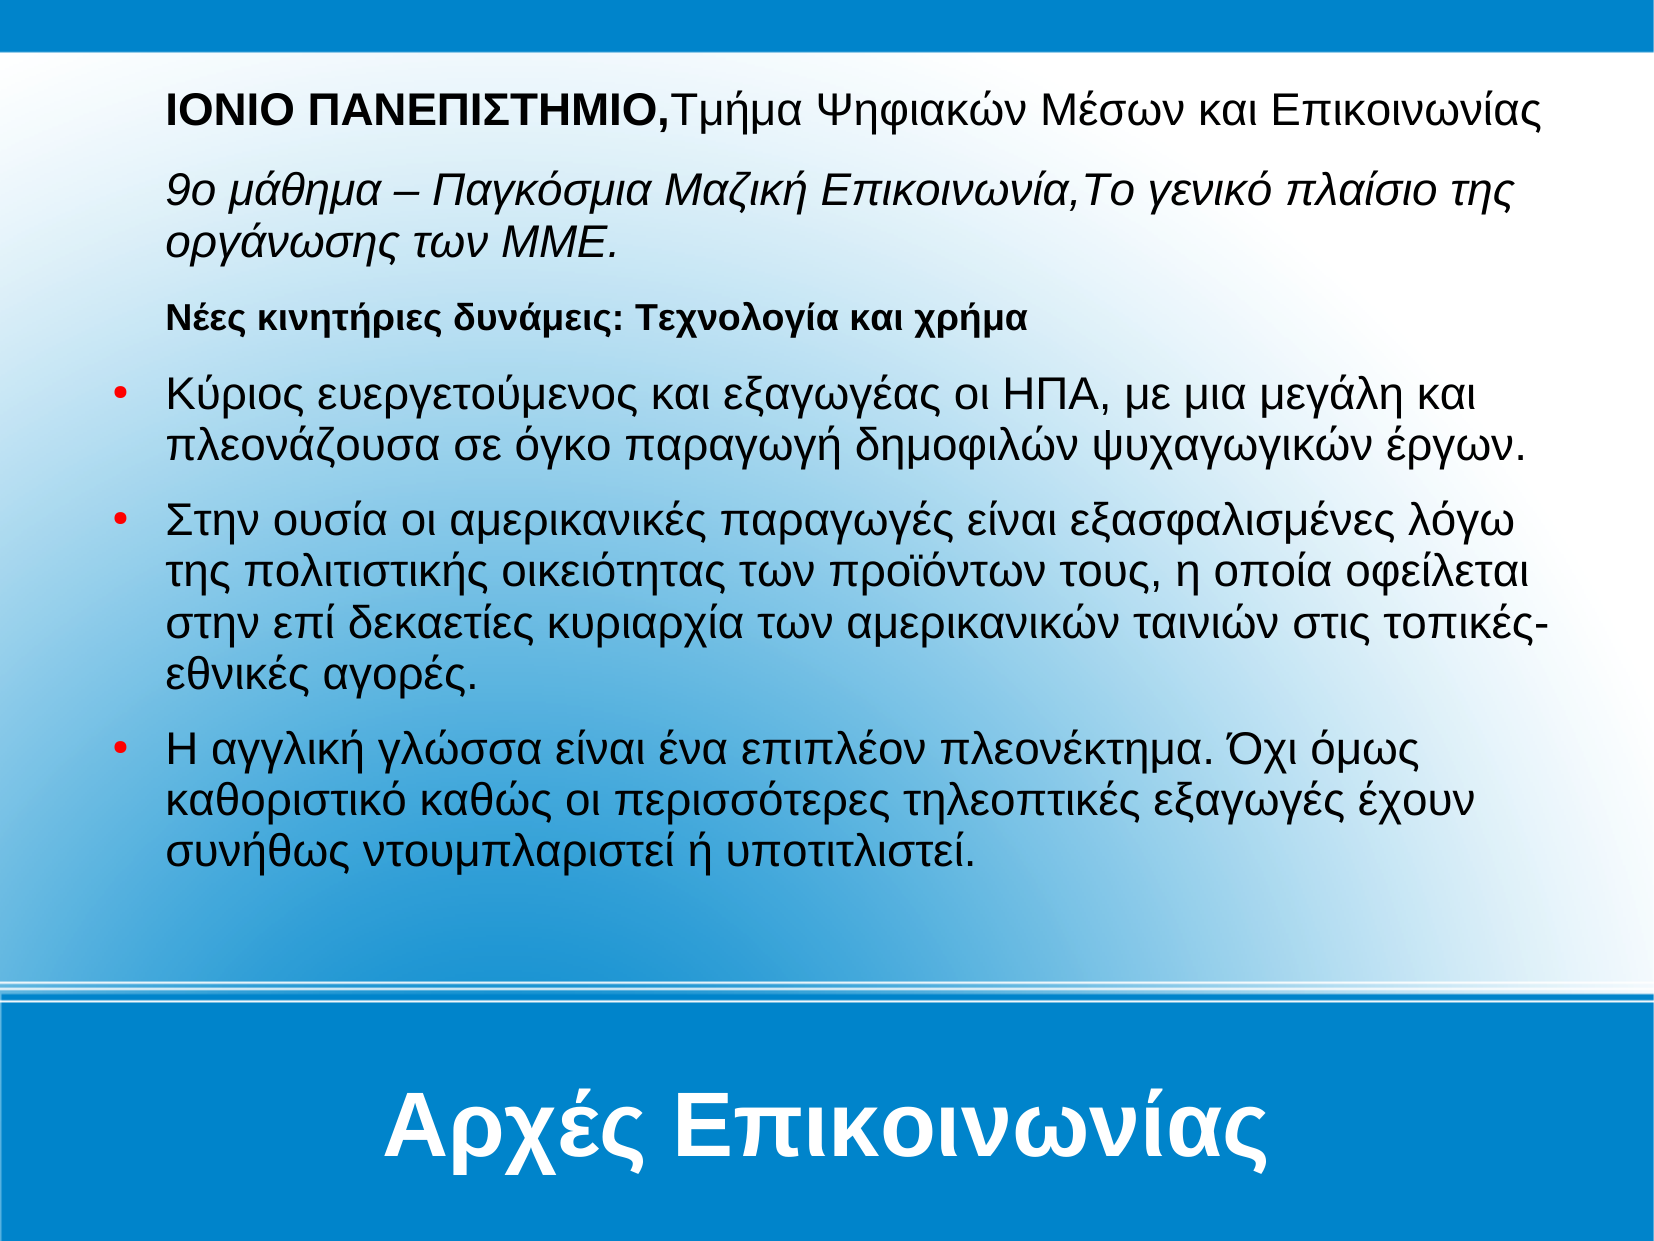

ΙΟΝΙΟ ΠΑΝΕΠΙΣΤΗΜΙΟ,Τμήμα Ψηφιακών Μέσων και Επικοινωνίας
9ο μάθημα – Παγκόσμια Μαζική Επικοινωνία,Το γενικό πλαίσιο της οργάνωσης των ΜΜΕ.
Νέες κινητήριες δυνάμεις: Τεχνολογία και χρήμα
Κύριος ευεργετούμενος και εξαγωγέας οι ΗΠΑ, με μια μεγάλη και πλεονάζουσα σε όγκο παραγωγή δημοφιλών ψυχαγωγικών έργων.
Στην ουσία οι αμερικανικές παραγωγές είναι εξασφαλισμένες λόγω της πολιτιστικής οικειότητας των προϊόντων τους, η οποία οφείλεται στην επί δεκαετίες κυριαρχία των αμερικανικών ταινιών στις τοπικές-εθνικές αγορές.
Η αγγλική γλώσσα είναι ένα επιπλέον πλεονέκτημα. Όχι όμως καθοριστικό καθώς οι περισσότερες τηλεοπτικές εξαγωγές έχουν συνήθως ντουμπλαριστεί ή υποτιτλιστεί.
# Αρχές Επικοινωνίας